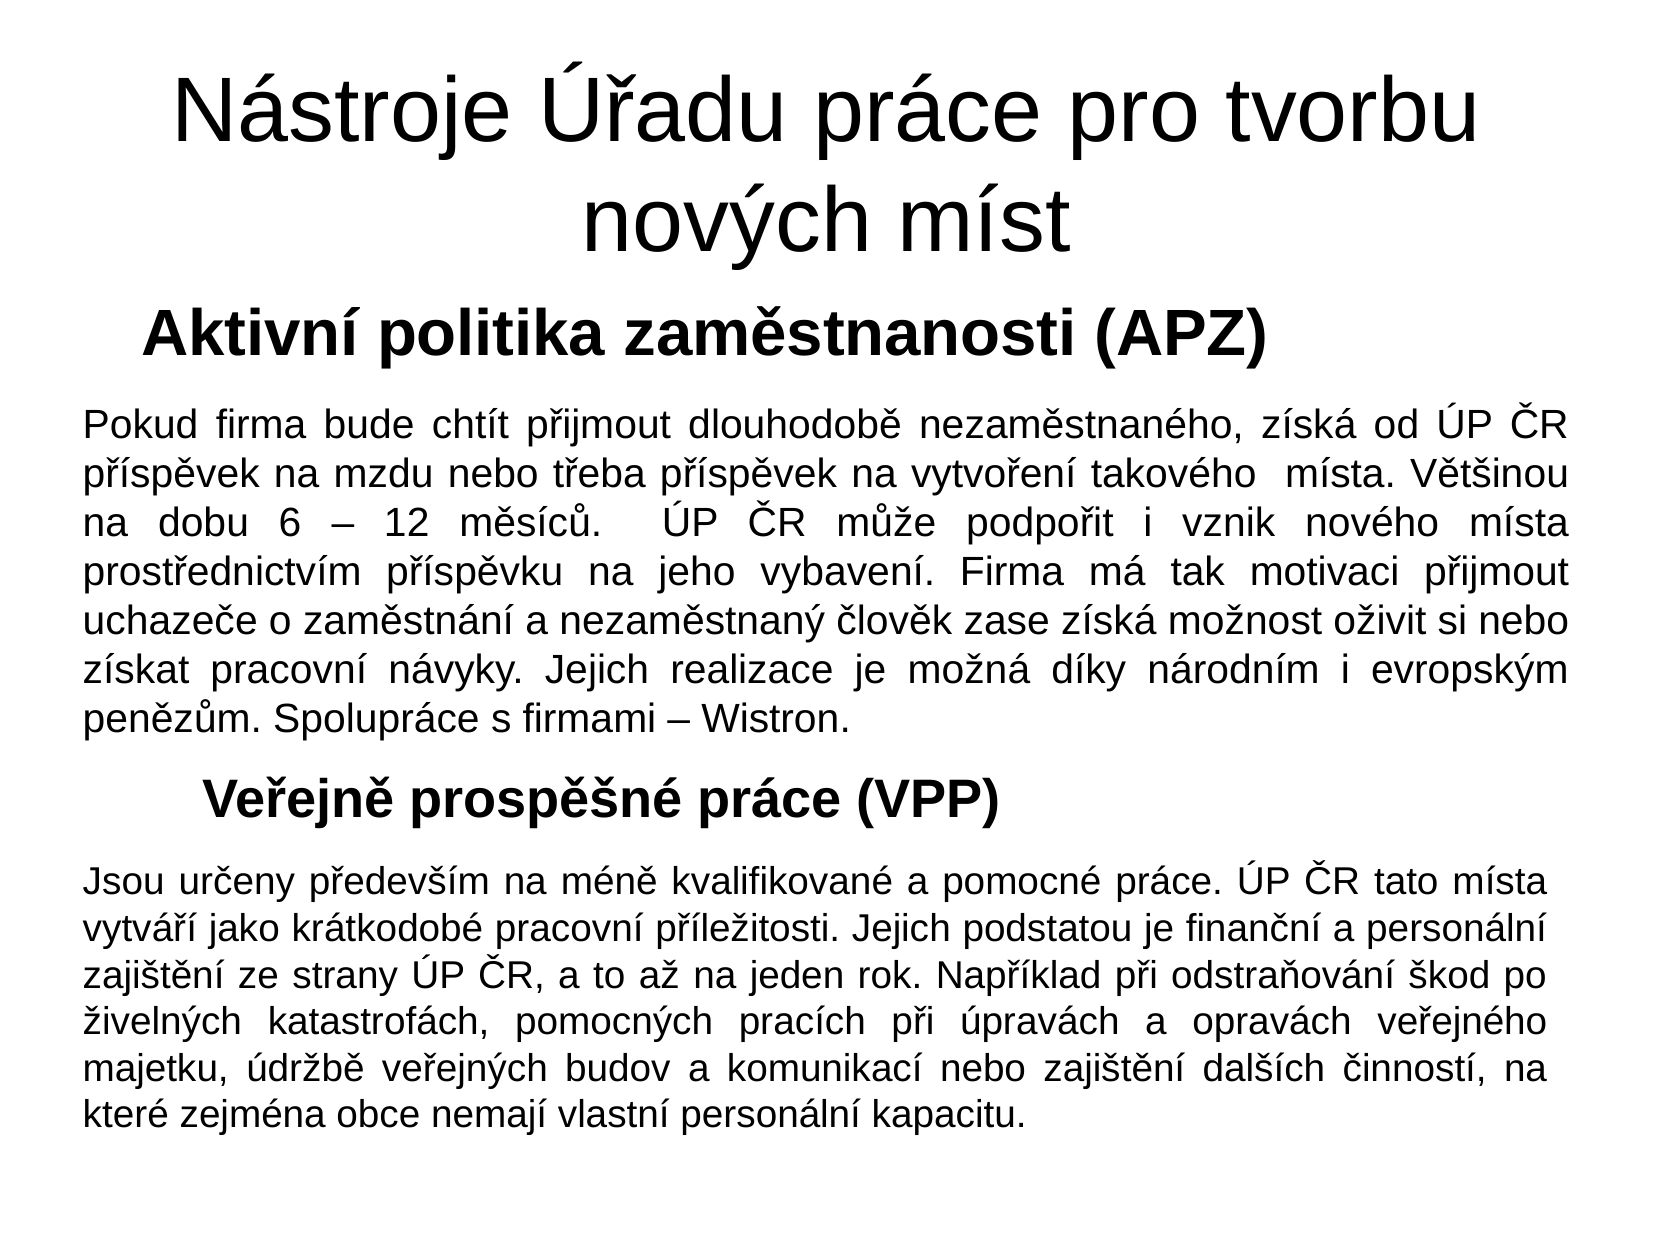

# Nástroje Úřadu práce pro tvorbu nových míst
Aktivní politika zaměstnanosti (APZ)
Pokud firma bude chtít přijmout dlouhodobě nezaměstnaného, získá od ÚP ČR příspěvek na mzdu nebo třeba příspěvek na vytvoření takového místa. Většinou na dobu 6 – 12 měsíců. ÚP ČR může podpořit i vznik nového místa prostřednictvím příspěvku na jeho vybavení. Firma má tak motivaci přijmout uchazeče o zaměstnání a nezaměstnaný člověk zase získá možnost oživit si nebo získat pracovní návyky. Jejich realizace je možná díky národním i evropským penězům. Spolupráce s firmami – Wistron.
 Veřejně prospěšné práce (VPP)
Jsou určeny především na méně kvalifikované a pomocné práce. ÚP ČR tato místa vytváří jako krátkodobé pracovní příležitosti. Jejich podstatou je finanční a personální zajištění ze strany ÚP ČR, a to až na jeden rok. Například při odstraňování škod po živelných katastrofách, pomocných pracích při úpravách a opravách veřejného majetku, údržbě veřejných budov a komunikací nebo zajištění dalších činností, na které zejména obce nemají vlastní personální kapacitu.